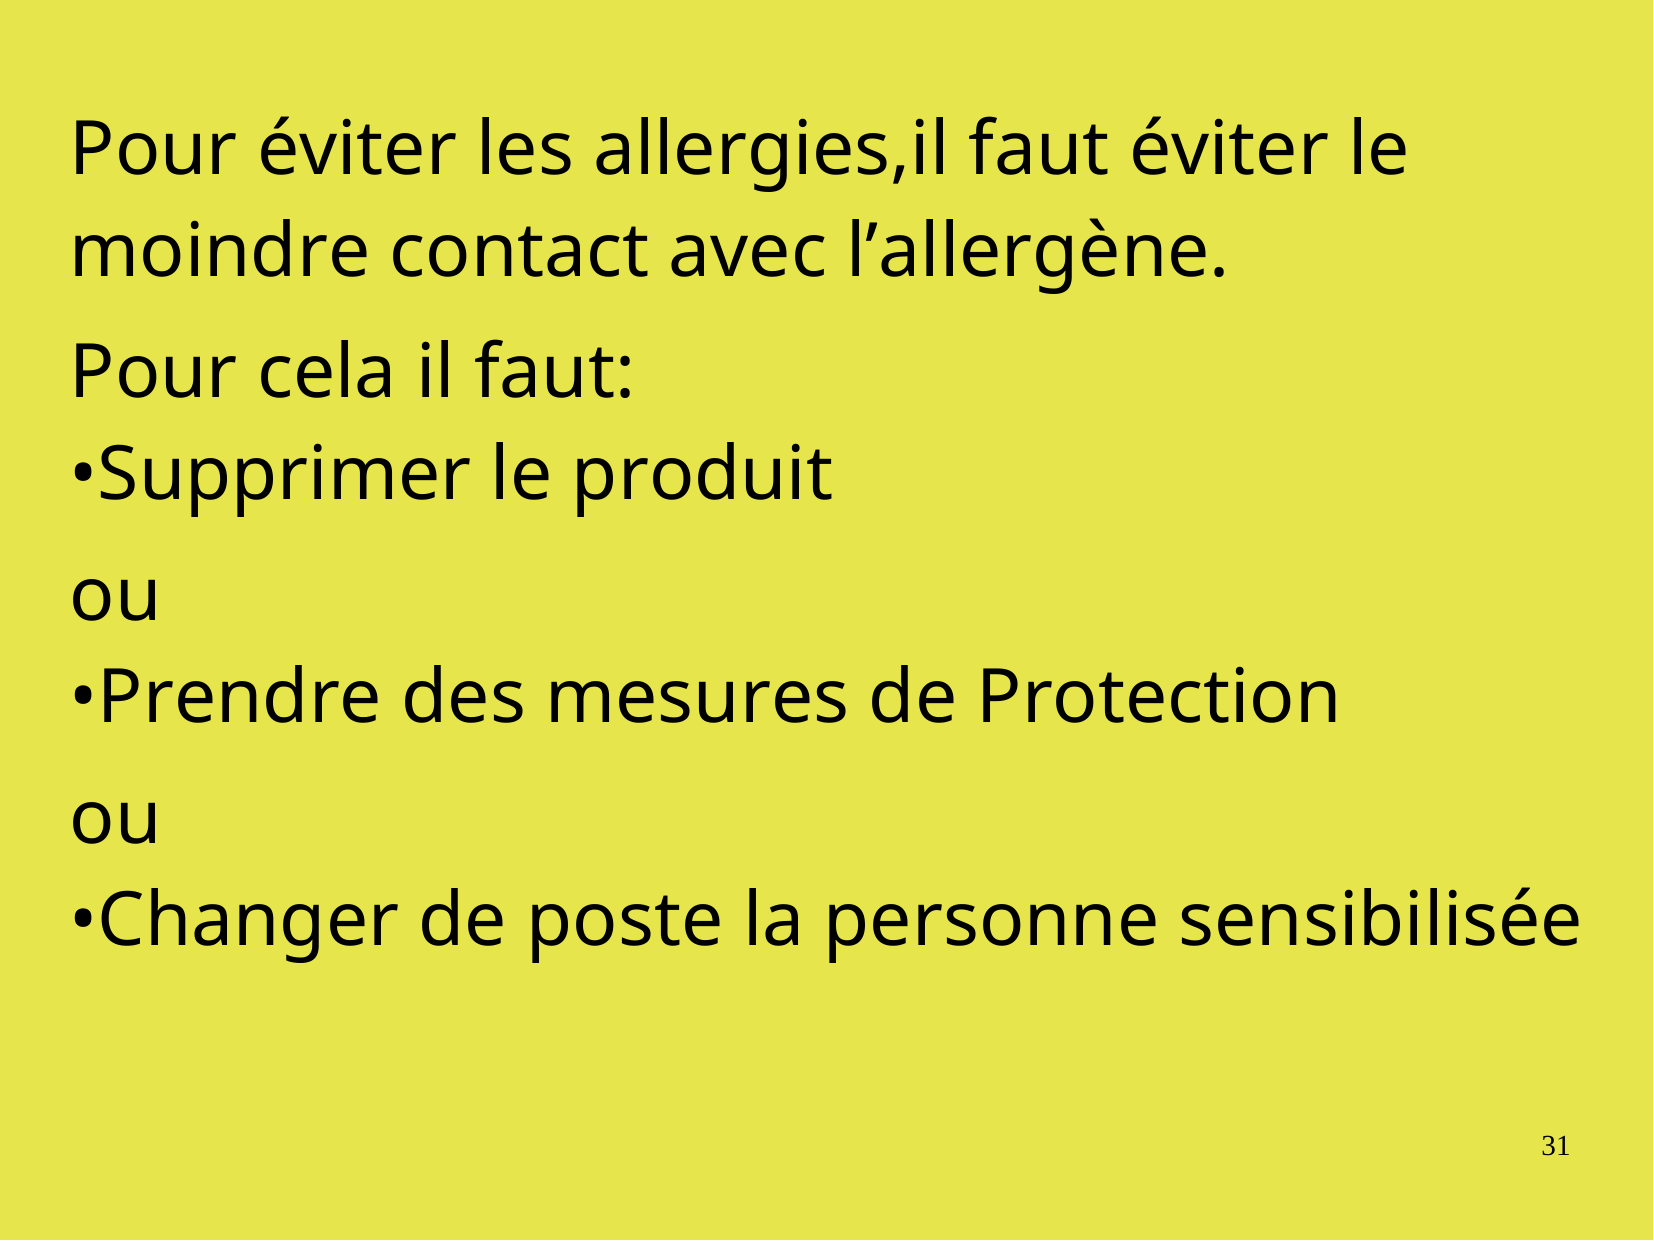

Pour éviter les allergies,il faut éviter le moindre contact avec l’allergène.
Pour cela il faut:
•Supprimer le produit
ou
•Prendre des mesures de Protection
ou
•Changer de poste la personne sensibilisée
31